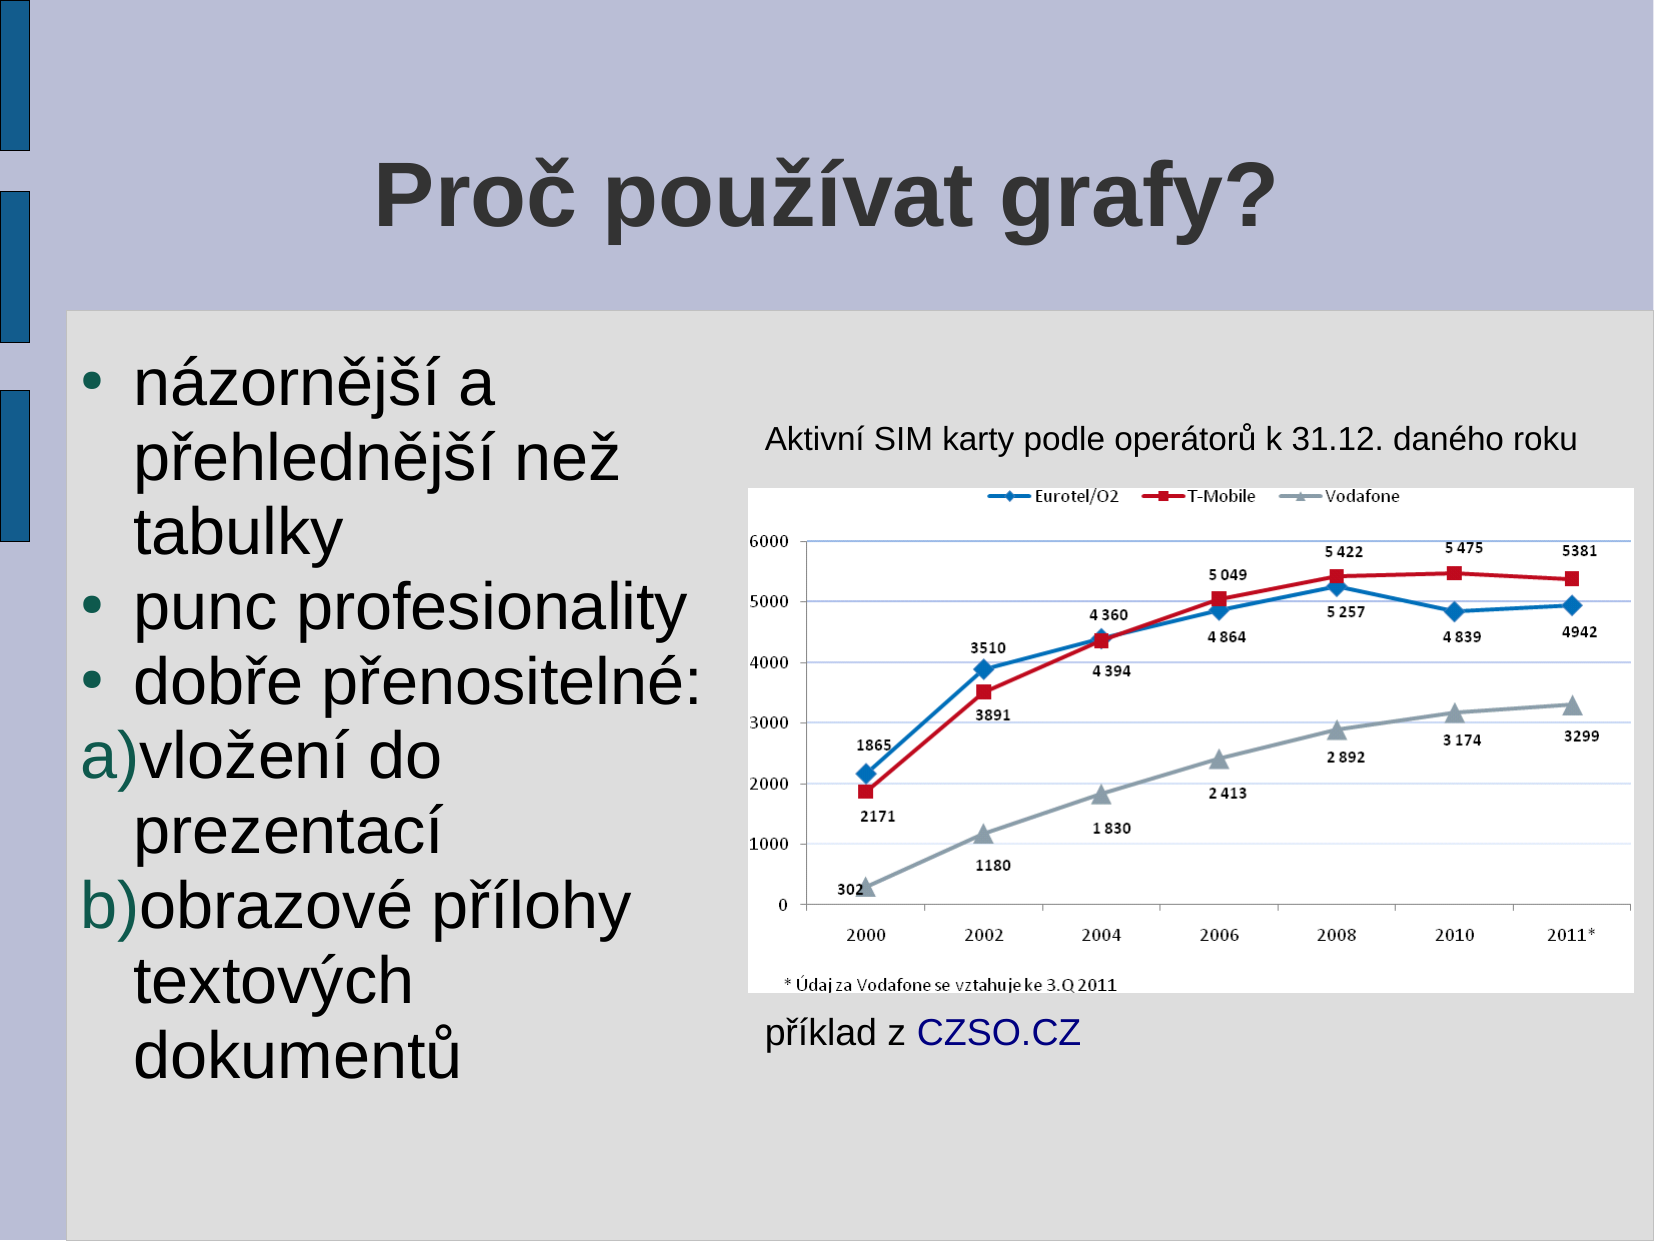

# Proč používat grafy?
názornější a přehlednější než tabulky
punc profesionality
dobře přenositelné:
vložení do prezentací
obrazové přílohy textových dokumentů
Aktivní SIM karty podle operátorů k 31.12. daného roku
příklad z CZSO.CZ